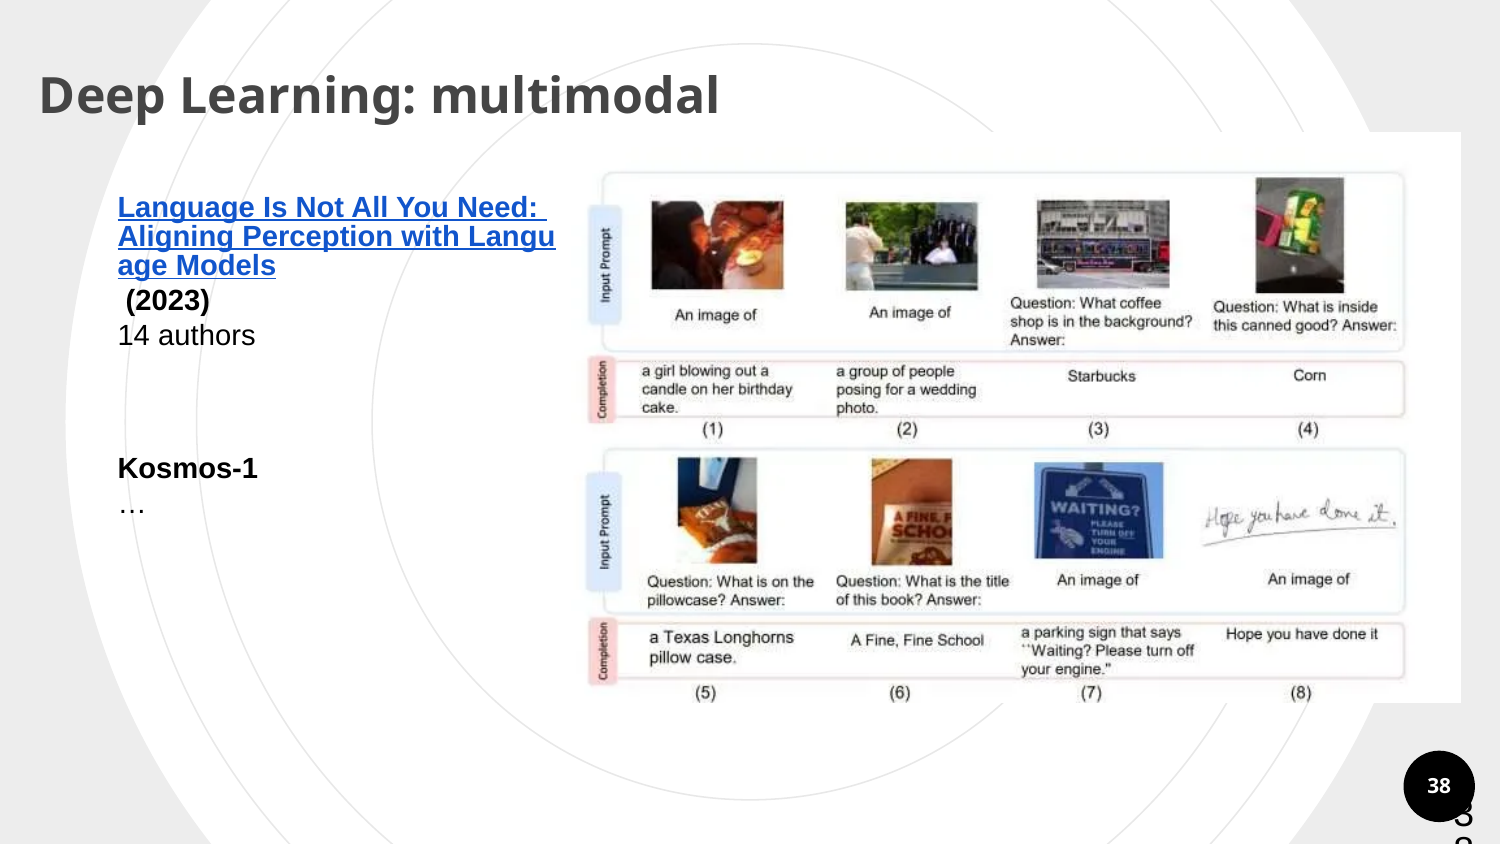

Deep Learning: multimodal
Language Is Not All You Need: Aligning Perception with Language Models (2023)
14 authors
Kosmos-1
…